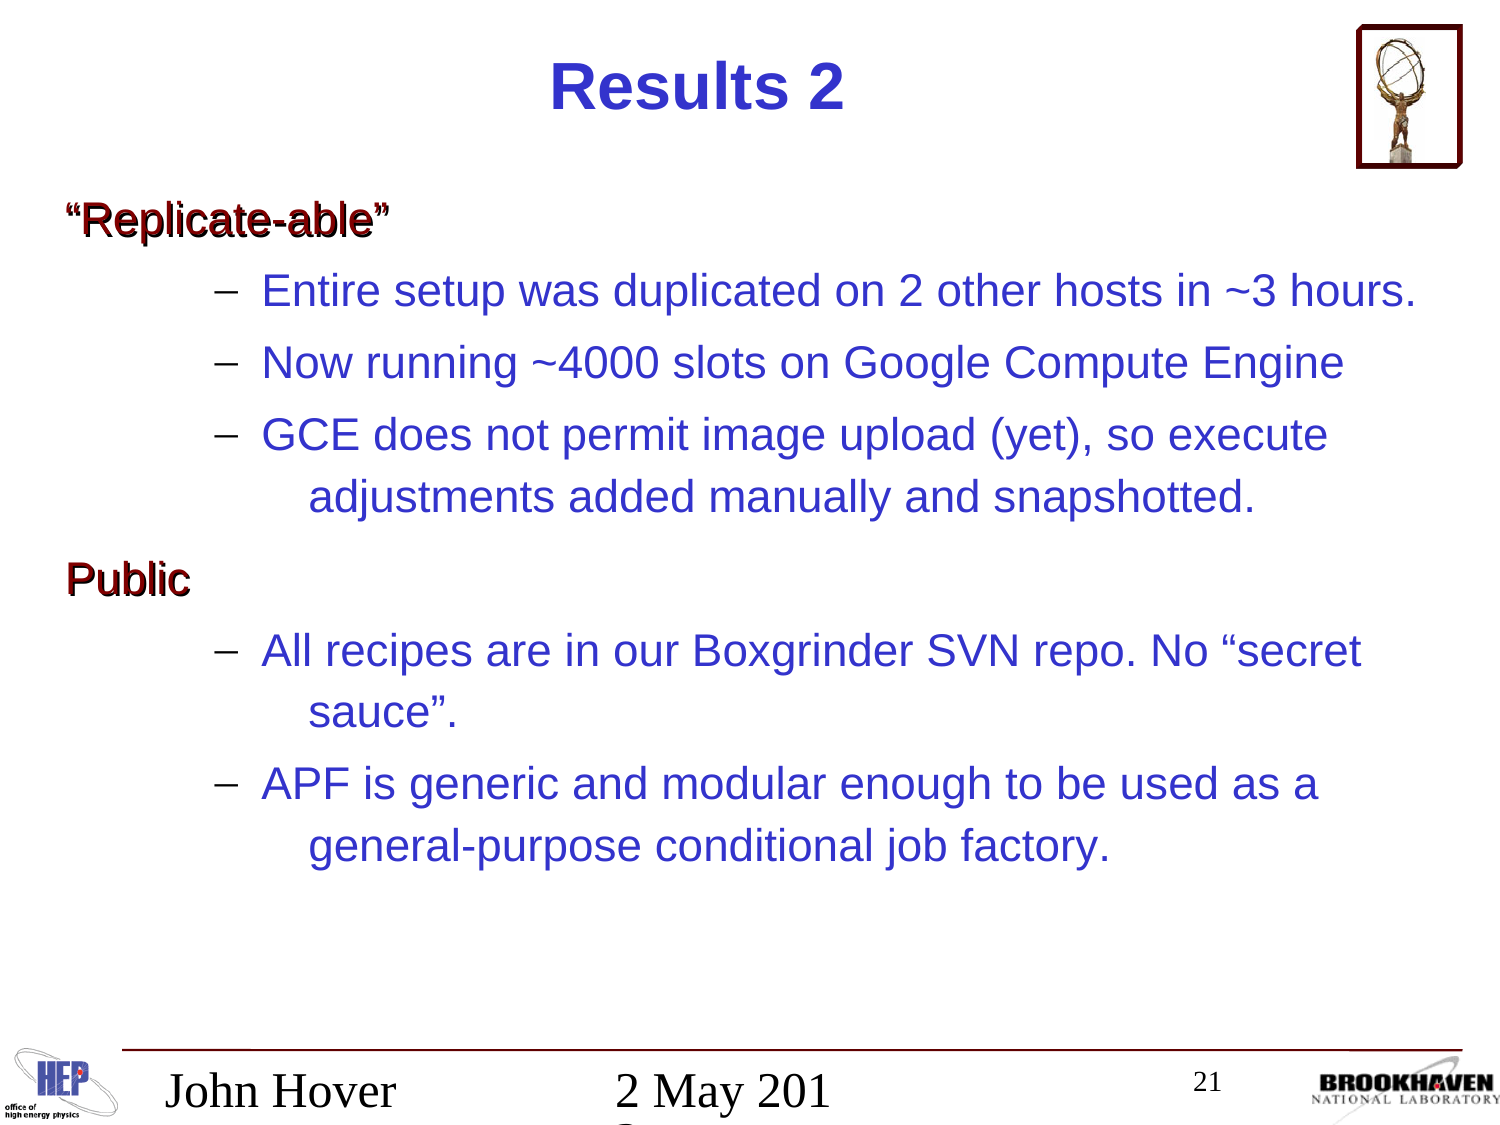

# Results 2
“Replicate-able”
Entire setup was duplicated on 2 other hosts in ~3 hours.
Now running ~4000 slots on Google Compute Engine
GCE does not permit image upload (yet), so execute adjustments added manually and snapshotted.
Public
All recipes are in our Boxgrinder SVN repo. No “secret sauce”.
APF is generic and modular enough to be used as a general-purpose conditional job factory.
2 May 2013
John Hover